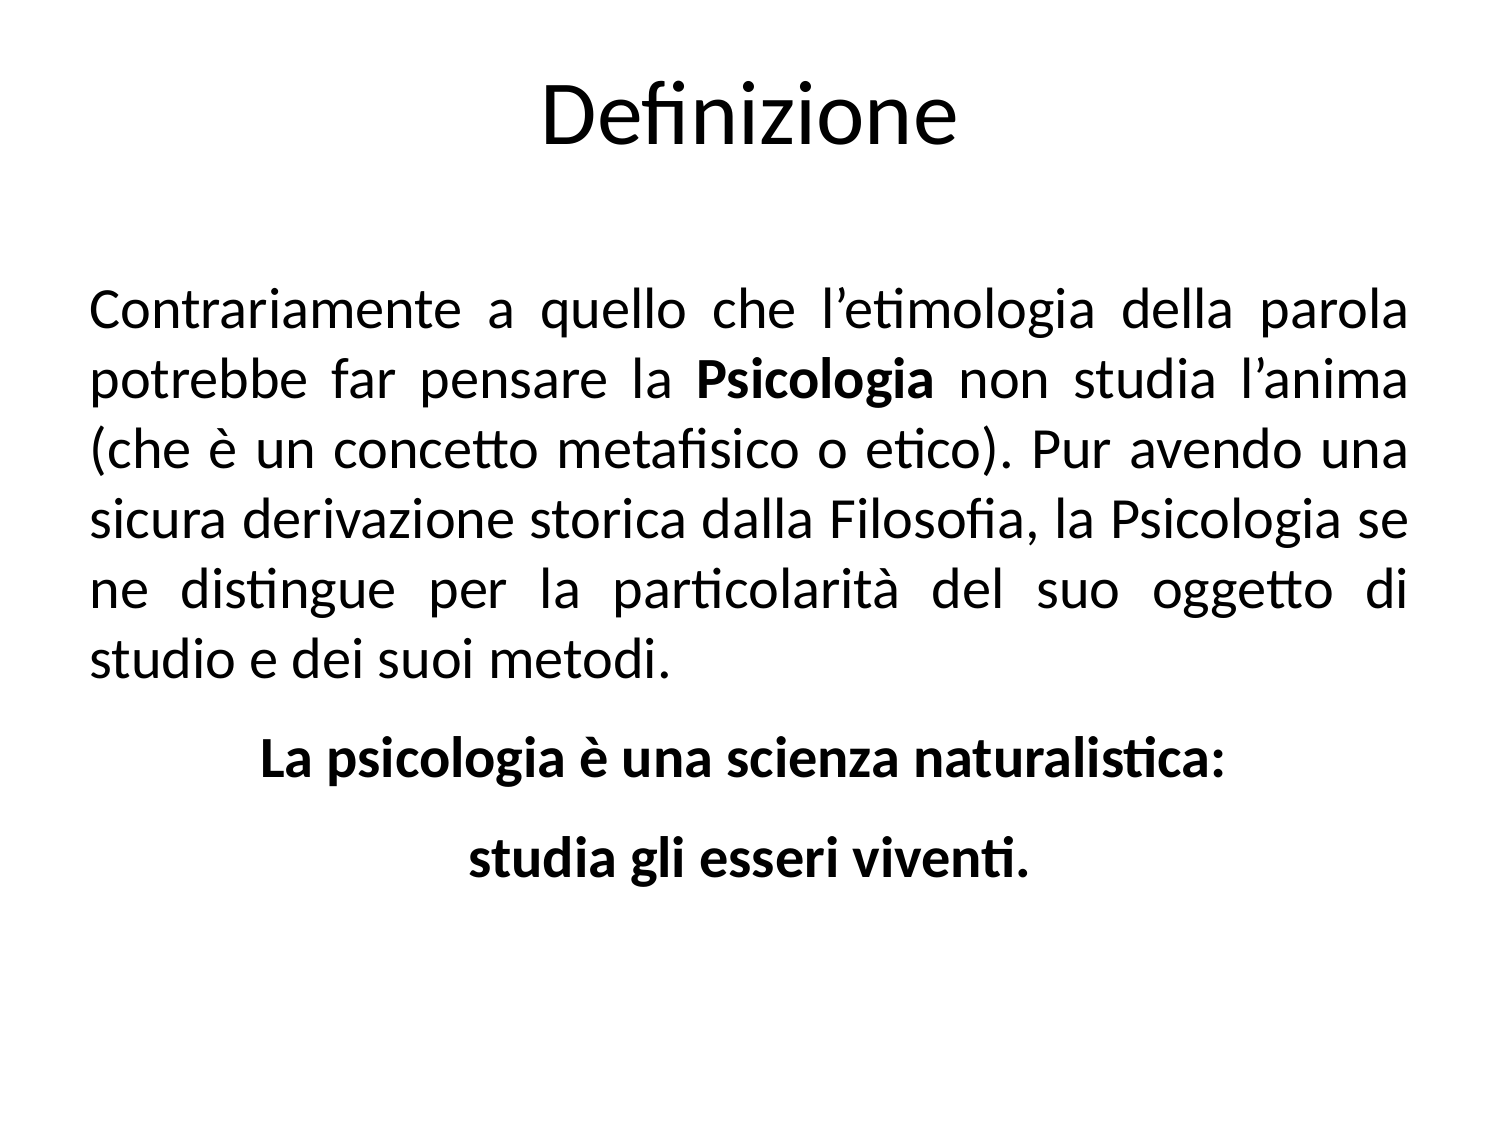

# Definizione
Contrariamente a quello che l’etimologia della parola potrebbe far pensare la Psicologia non studia l’anima (che è un concetto metafisico o etico). Pur avendo una sicura derivazione storica dalla Filosofia, la Psicologia se ne distingue per la particolarità del suo oggetto di studio e dei suoi metodi.
La psicologia è una scienza naturalistica:
studia gli esseri viventi.